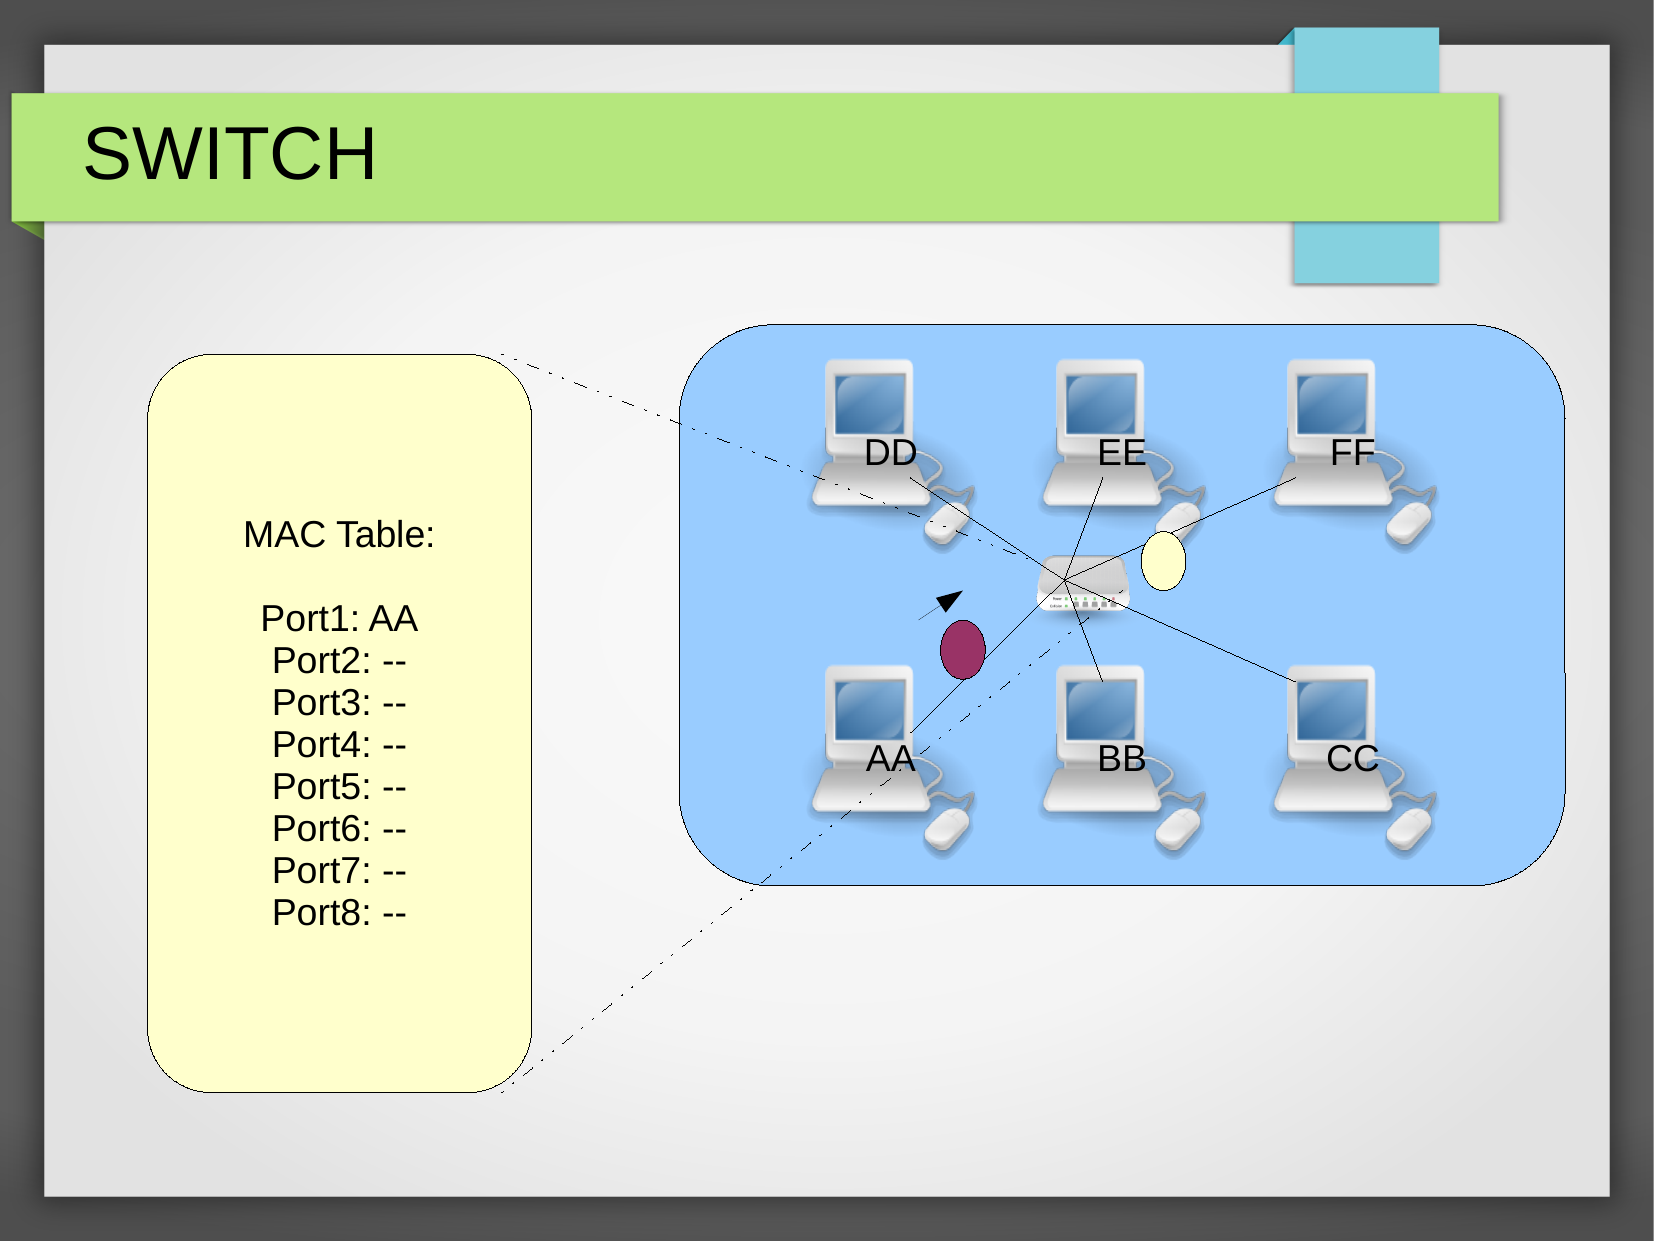

# SWITCH
DD
EE
FF
MAC Table:
Port1: AA
Port2: --
Port3: --
Port4: --
Port5: --
Port6: --
Port7: --
Port8: --
AA
BB
CC